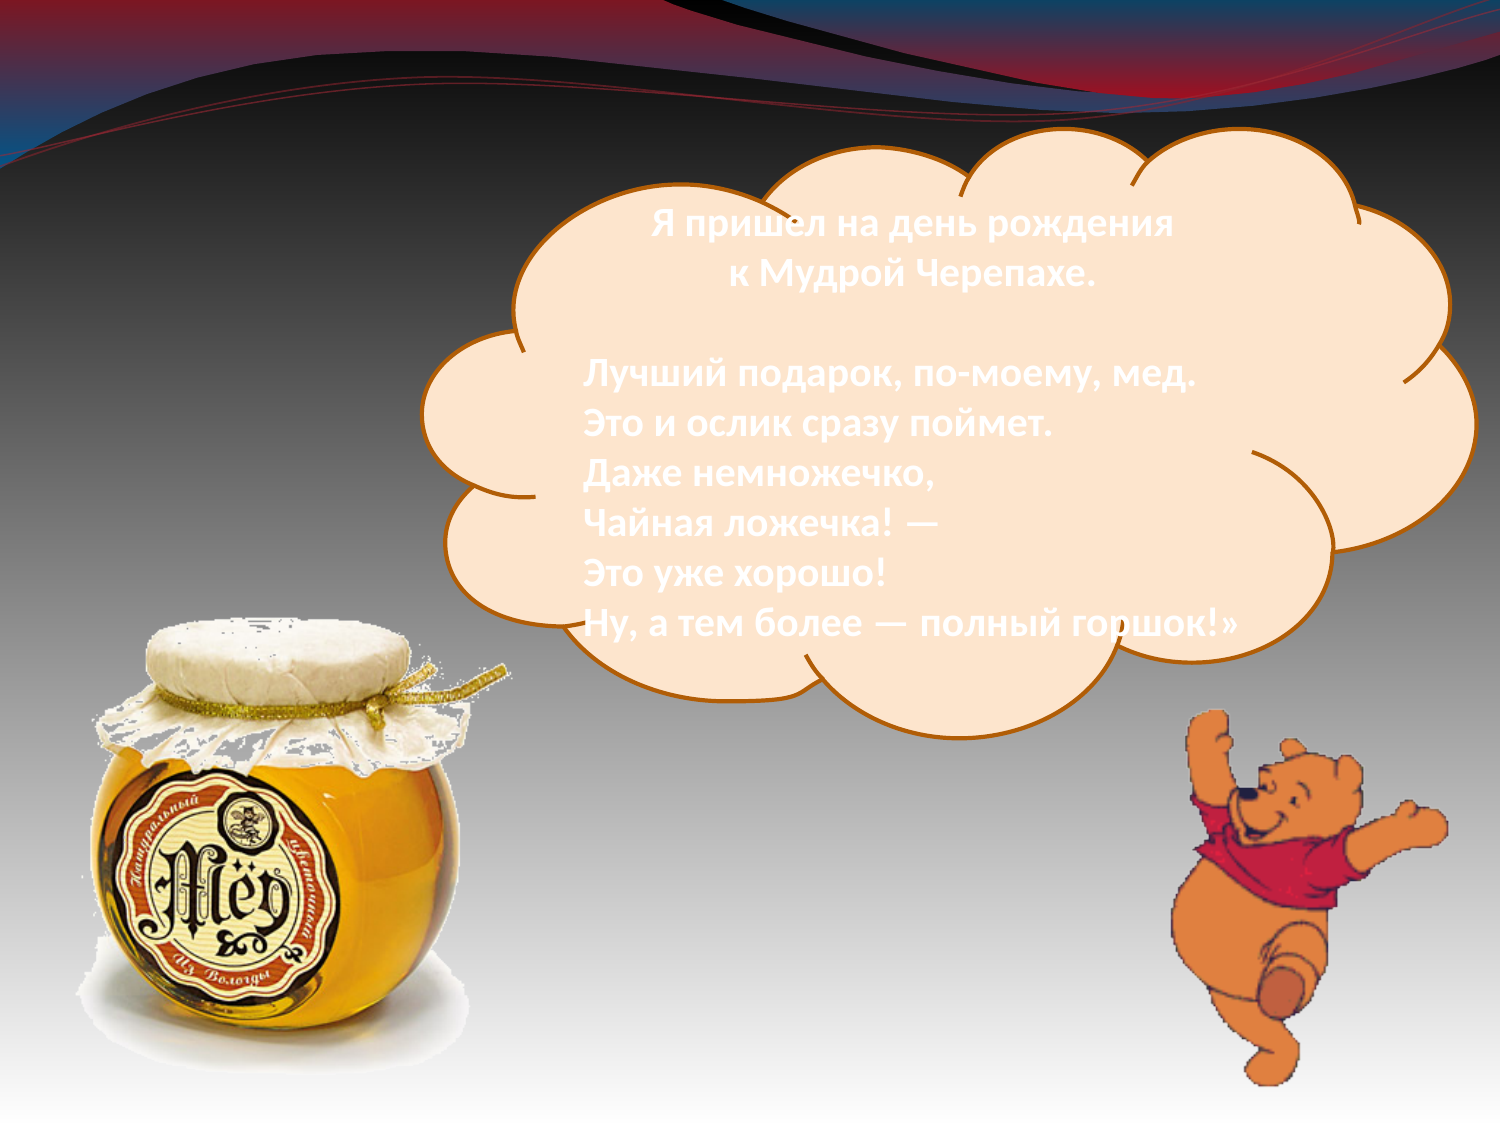

Я пришел на день рождения к Мудрой Черепахе.
Лучший подарок, по-моему, мед.
Это и ослик сразу поймет.
Даже немножечко,
Чайная ложечка! —
Это уже хорошо!
Ну, а тем более — полный горшок!»